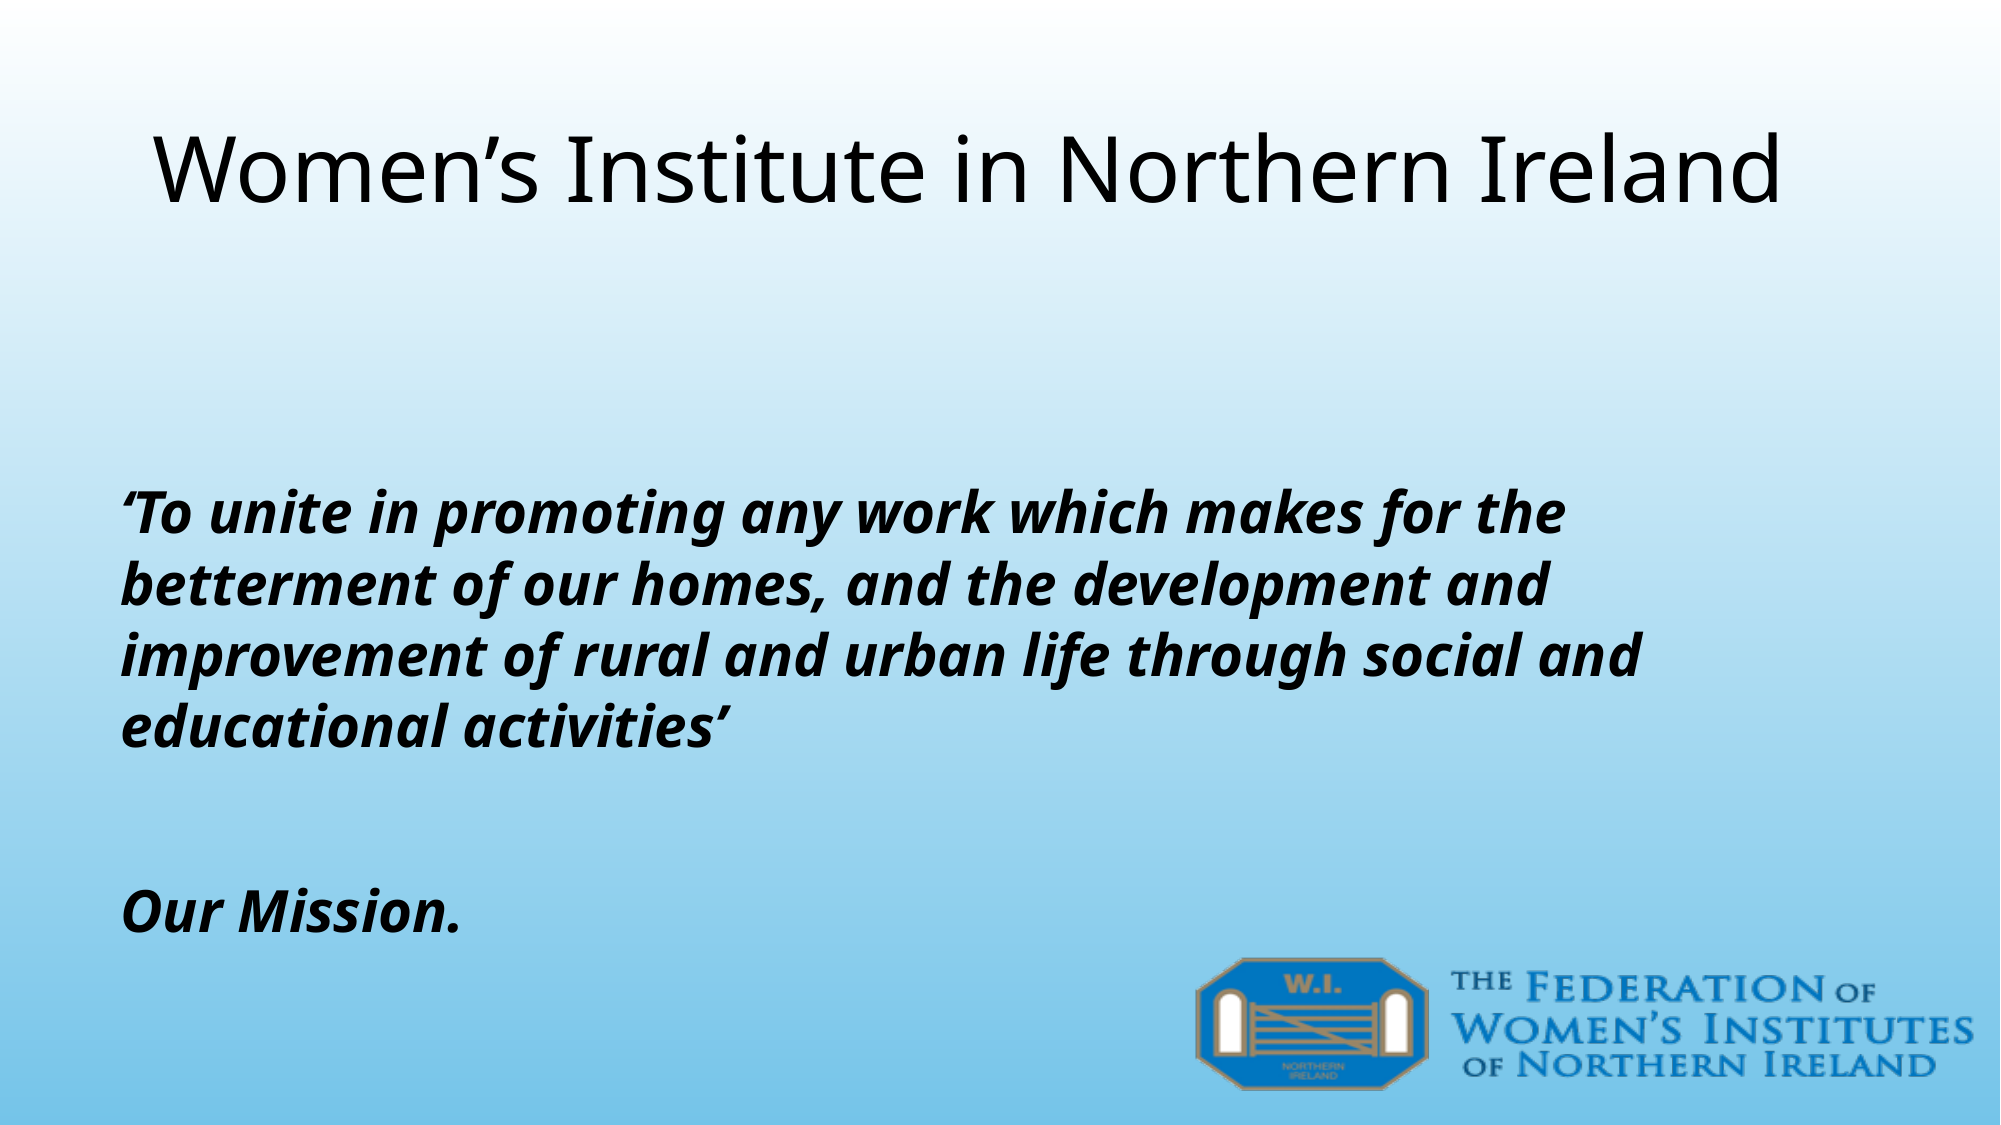

# Women’s Institute in Northern Ireland
‘To unite in promoting any work which makes for the betterment of our homes, and the development and improvement of rural and urban life through social and educational activities’
Our Mission.